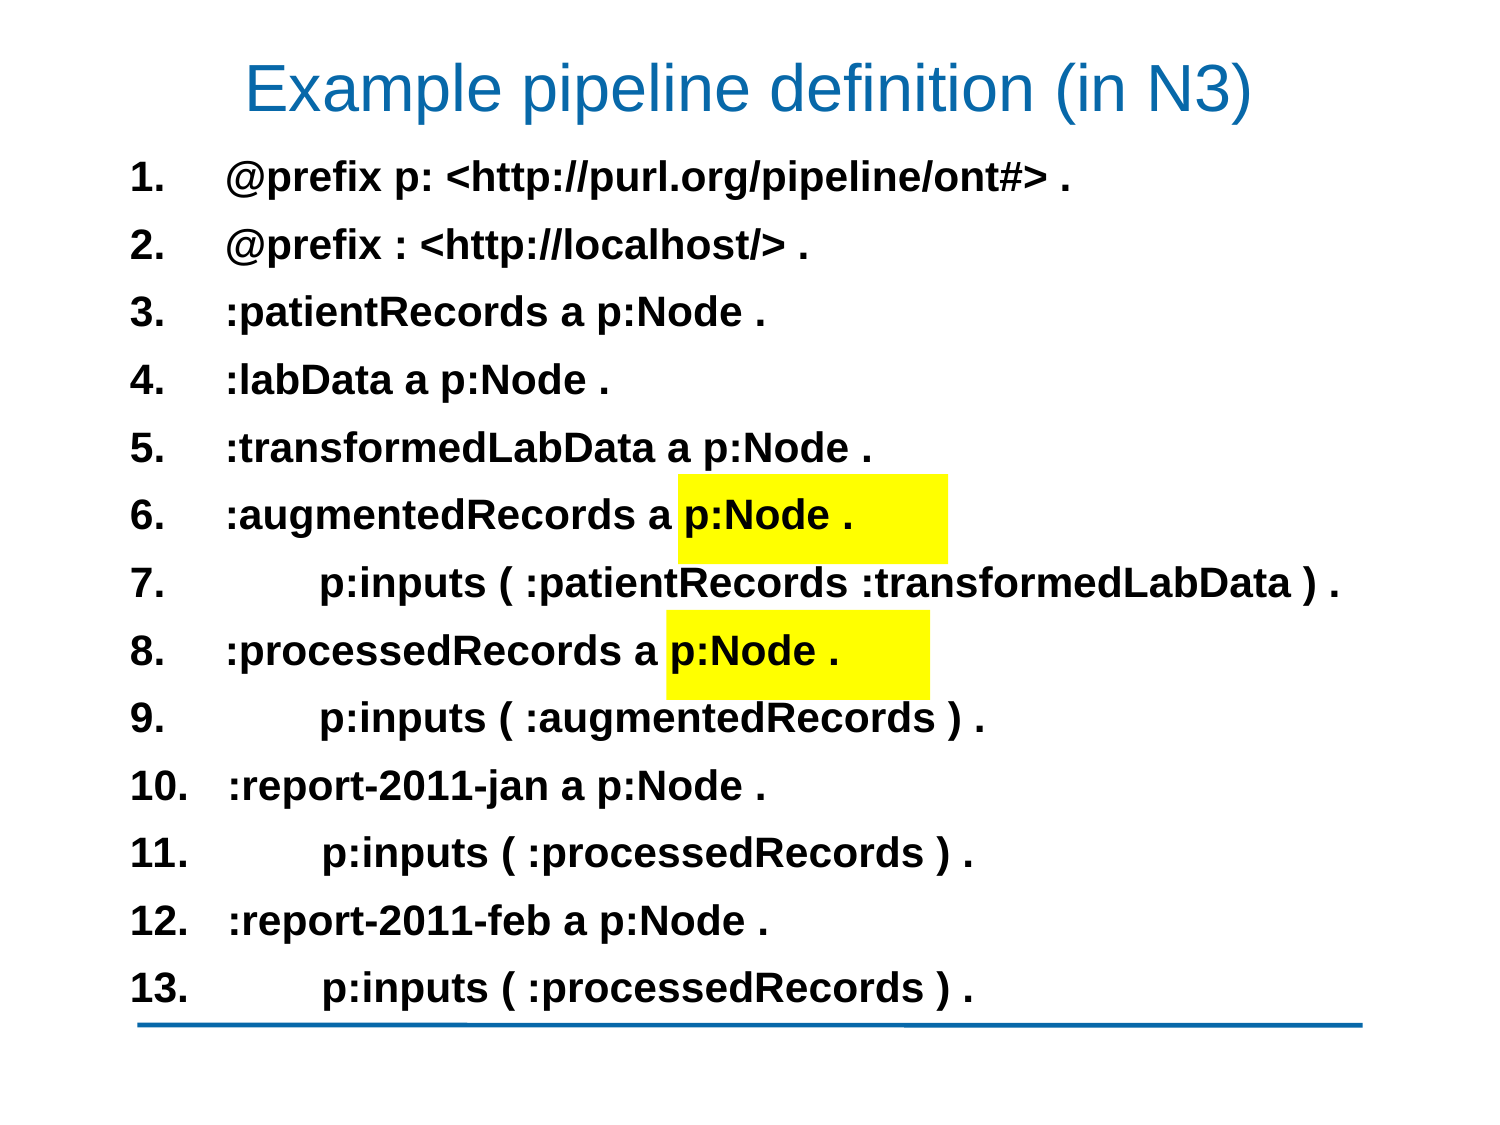

# Example pipeline definition (in N3)
 @prefix p: <http://purl.org/pipeline/ont#> .
 @prefix : <http://localhost/> .
 :patientRecords a p:Node .
 :labData a p:Node .
 :transformedLabData a p:Node .
 :augmentedRecords a p:Node .
 p:inputs ( :patientRecords :transformedLabData ) .
 :processedRecords a p:Node .
 p:inputs ( :augmentedRecords ) .
 :report-2011-jan a p:Node .
 p:inputs ( :processedRecords ) .
 :report-2011-feb a p:Node .
 p:inputs ( :processedRecords ) .